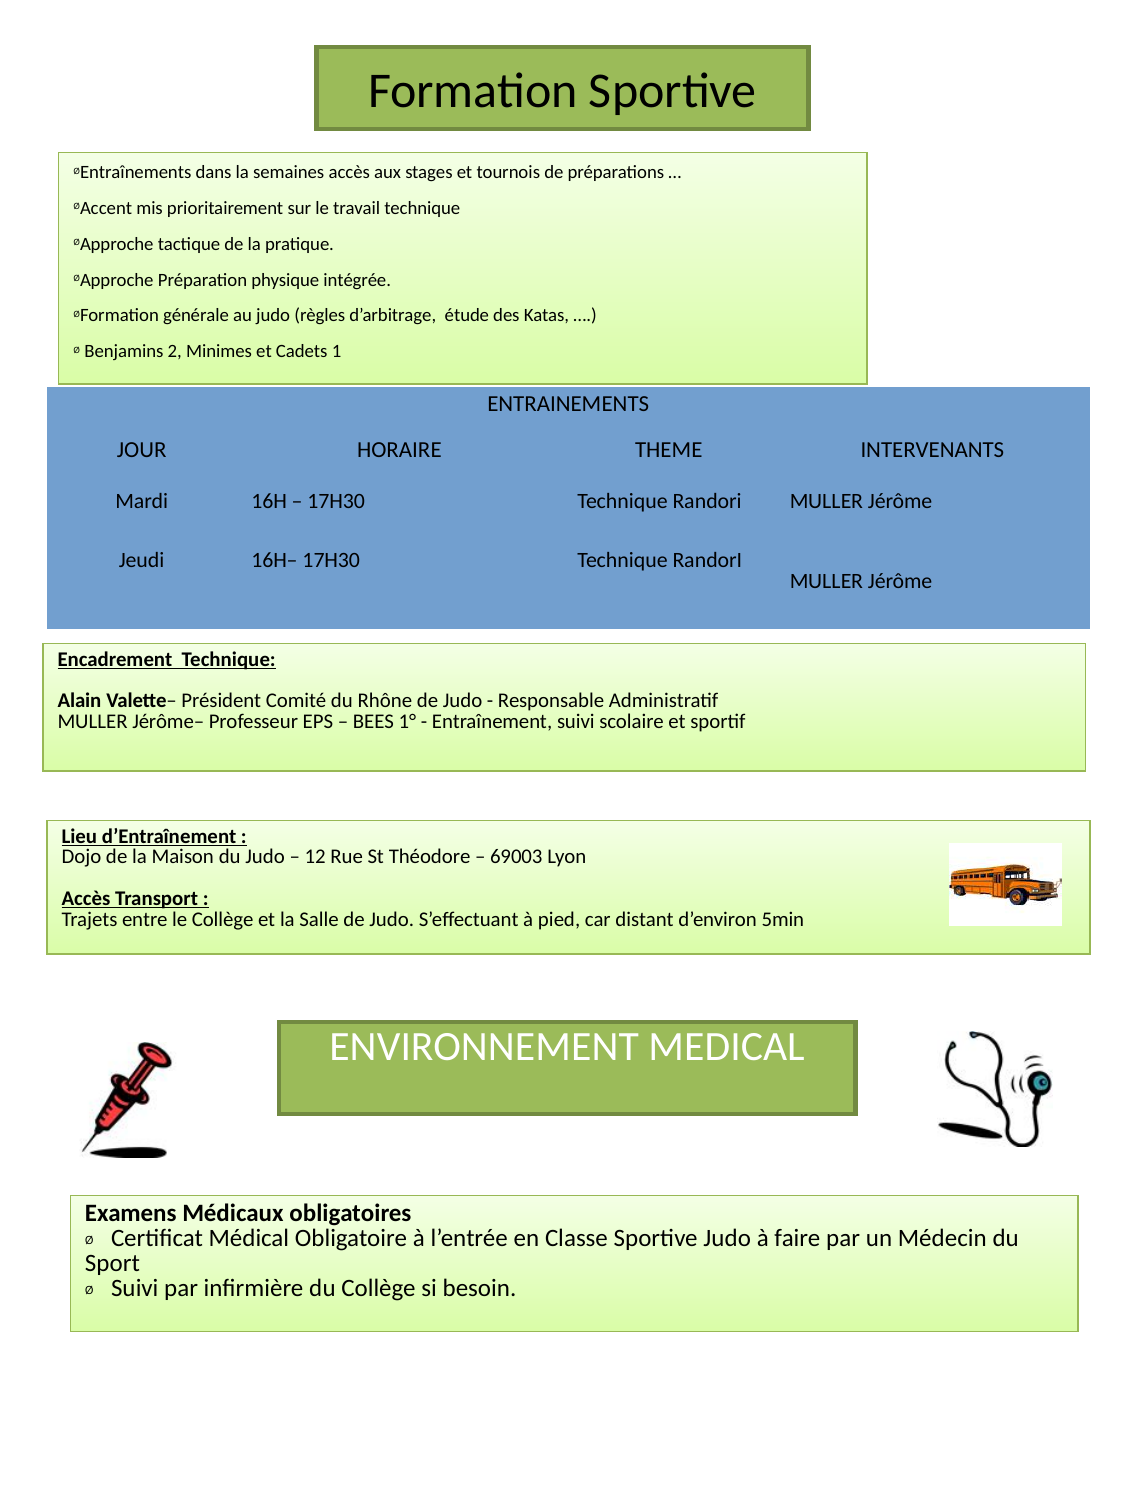

# Formation Sportive
Entraînements dans la semaines accès aux stages et tournois de préparations …
Accent mis prioritairement sur le travail technique
Approche tactique de la pratique.
Approche Préparation physique intégrée.
Formation générale au judo (règles d’arbitrage, étude des Katas, ….)
 Benjamins 2, Minimes et Cadets 1
| ENTRAINEMENTS | | | |
| --- | --- | --- | --- |
| JOUR | HORAIRE | THEME | INTERVENANTS |
| Mardi | 16H – 17H30 | Technique Randori | MULLER Jérôme |
| Jeudi | 16H– 17H30 | Technique RandorI | MULLER Jérôme |
Encadrement Technique:
Alain Valette– Président Comité du Rhône de Judo - Responsable Administratif
MULLER Jérôme– Professeur EPS – BEES 1° - Entraînement, suivi scolaire et sportif
Lieu d’Entraînement :
Dojo de la Maison du Judo – 12 Rue St Théodore – 69003 Lyon
Accès Transport :
Trajets entre le Collège et la Salle de Judo. S’effectuant à pied, car distant d’environ 5min
ENVIRONNEMENT MEDICAL
Examens Médicaux obligatoires
 Certificat Médical Obligatoire à l’entrée en Classe Sportive Judo à faire par un Médecin du Sport
 Suivi par infirmière du Collège si besoin.